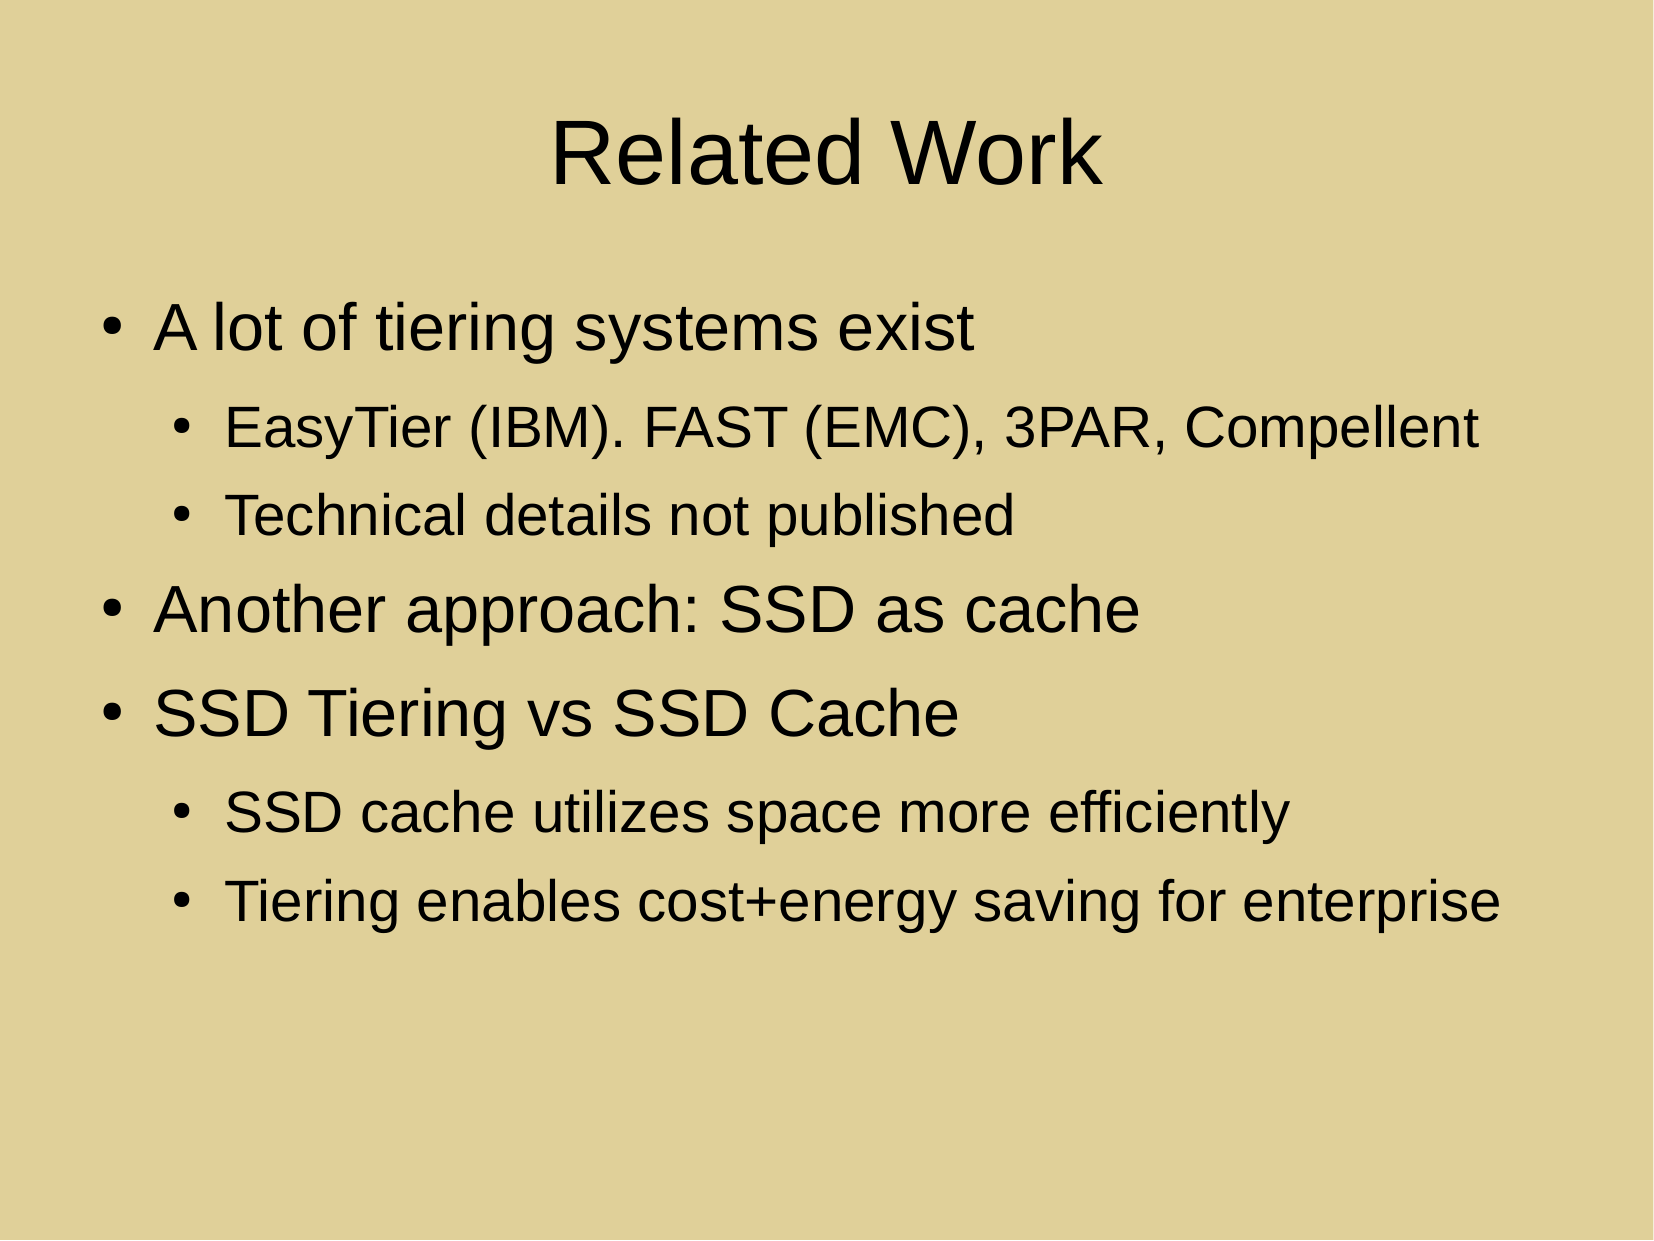

# Related Work
A lot of tiering systems exist
EasyTier (IBM). FAST (EMC), 3PAR, Compellent
Technical details not published
Another approach: SSD as cache
SSD Tiering vs SSD Cache
SSD cache utilizes space more efficiently
Tiering enables cost+energy saving for enterprise